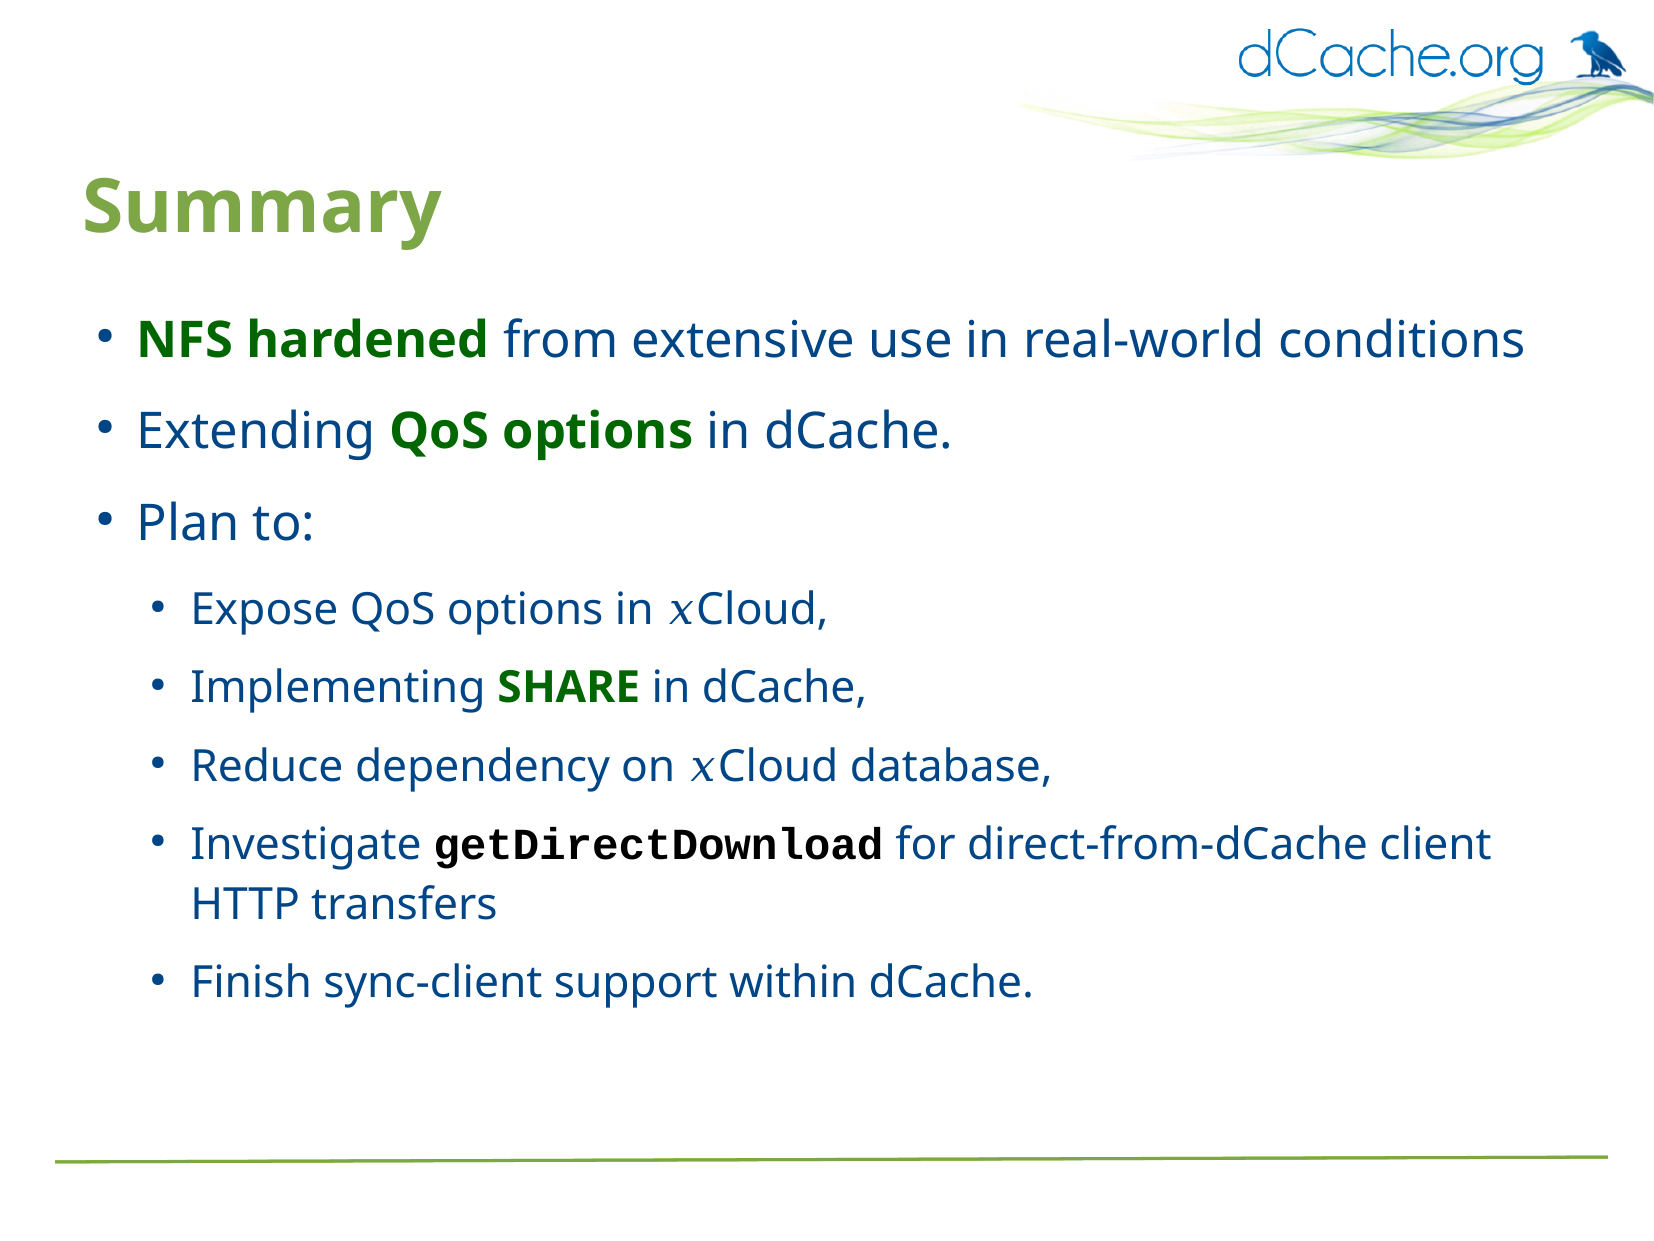

# Summary
NFS hardened from extensive use in real-world conditions
Extending QoS options in dCache.
Plan to:
Expose QoS options in 𝑥Cloud,
Implementing SHARE in dCache,
Reduce dependency on 𝑥Cloud database,
Investigate getDirectDownload for direct-from-dCache client HTTP transfers
Finish sync-client support within dCache.